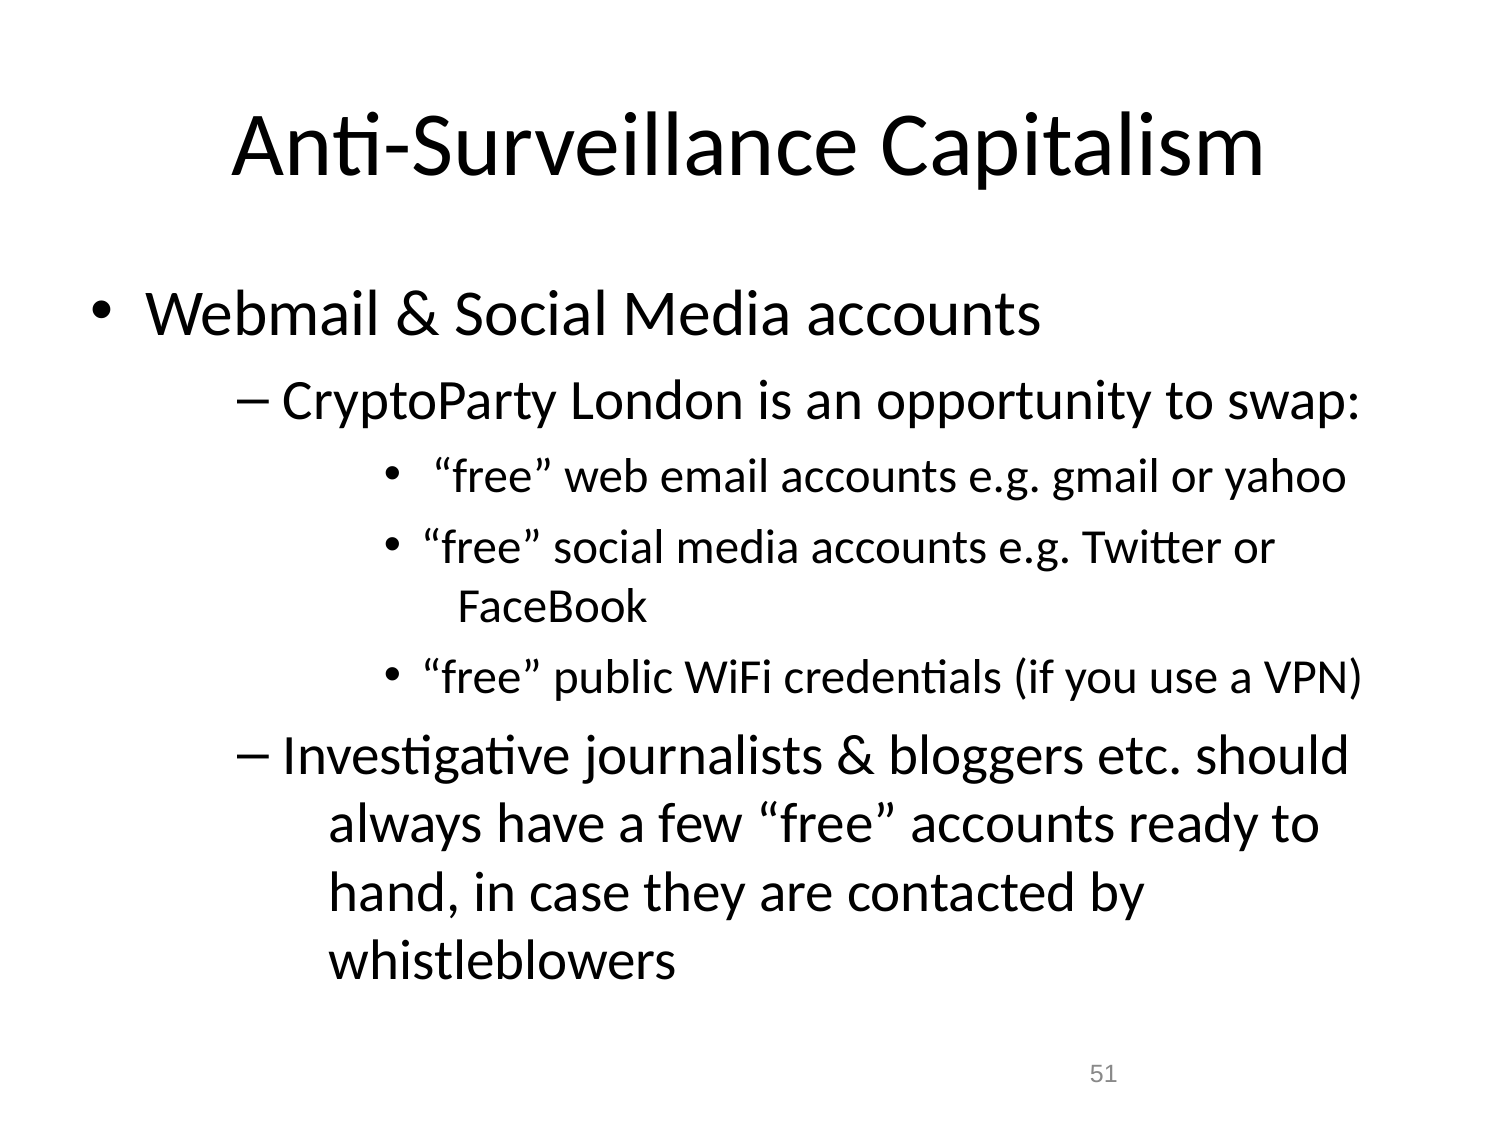

# Anti-Surveillance Capitalism
Webmail & Social Media accounts
CryptoParty London is an opportunity to swap:
 “free” web email accounts e.g. gmail or yahoo
“free” social media accounts e.g. Twitter or FaceBook
“free” public WiFi credentials (if you use a VPN)
Investigative journalists & bloggers etc. should always have a few “free” accounts ready to hand, in case they are contacted by whistleblowers